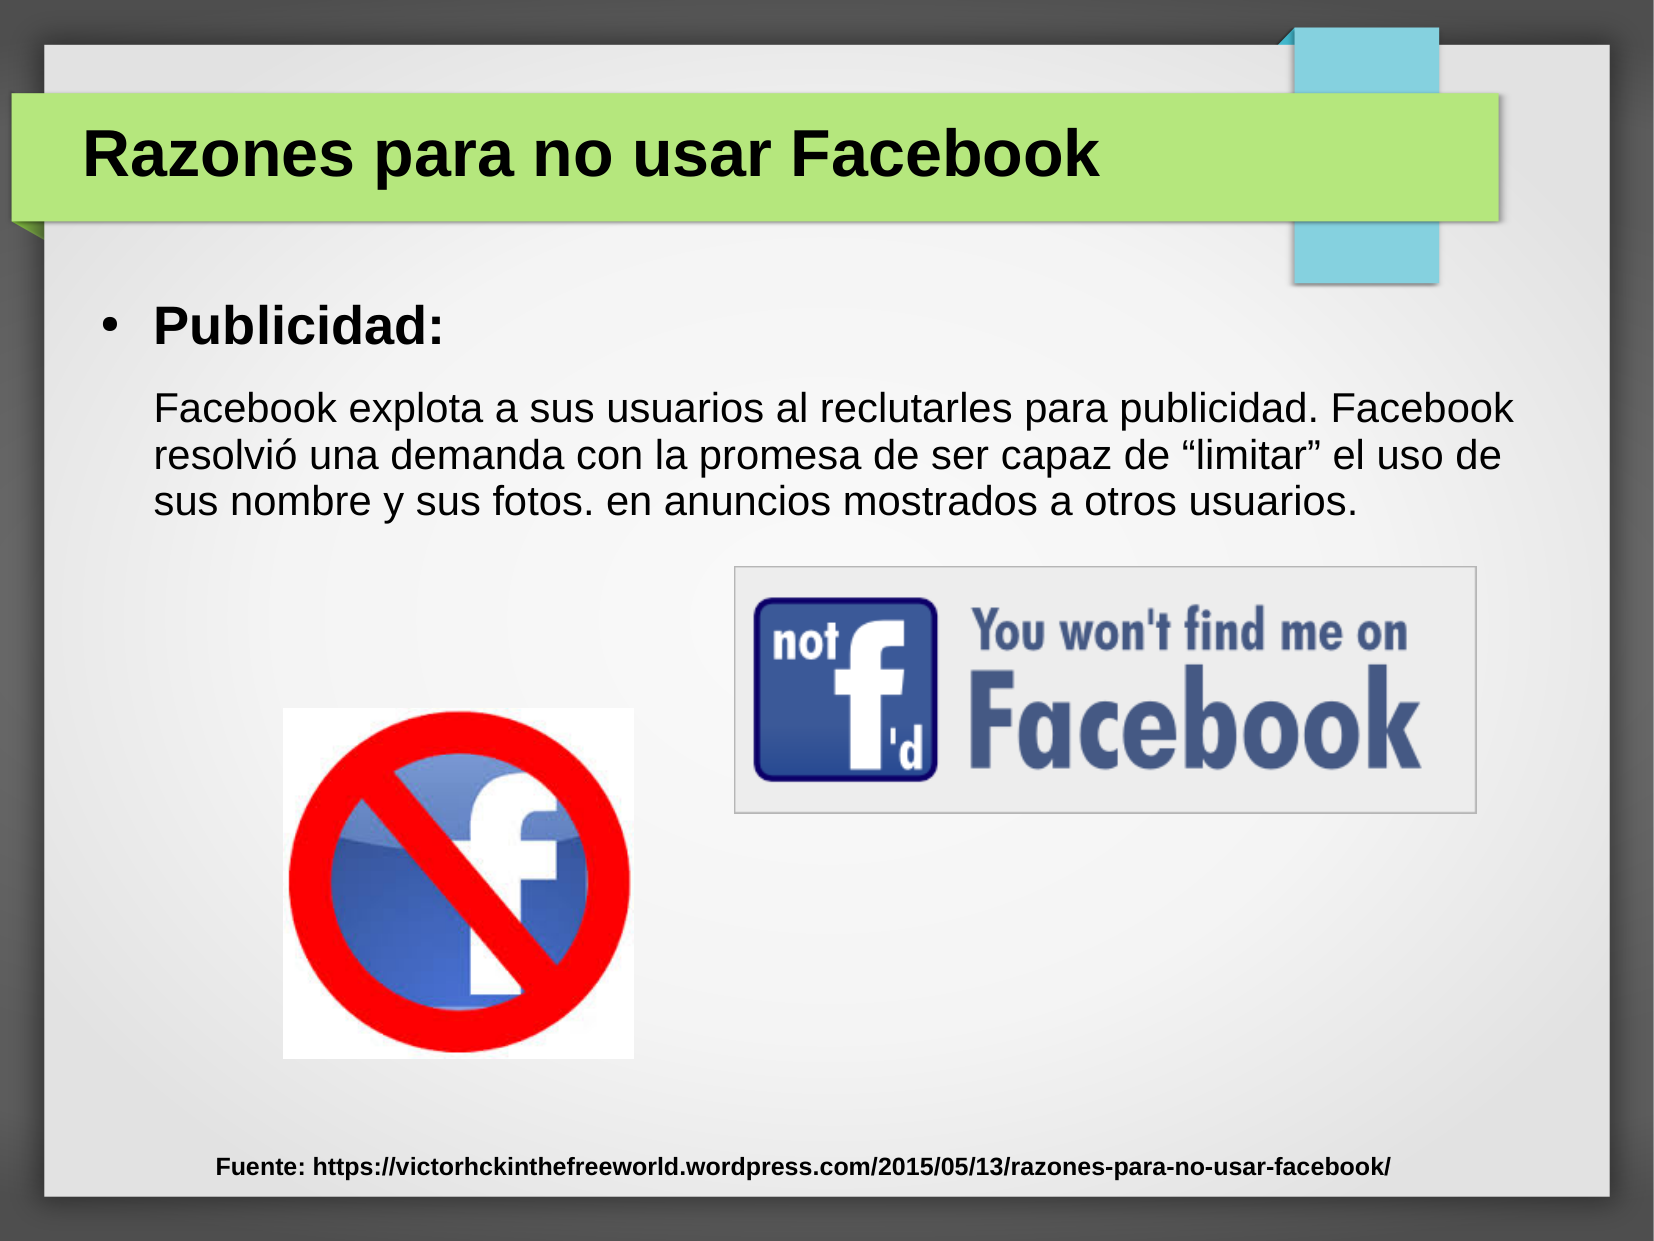

# Razones para no usar Facebook
Publicidad:
Facebook explota a sus usuarios al reclutarles para publicidad. Facebook resolvió una demanda con la promesa de ser capaz de “limitar” el uso de sus nombre y sus fotos. en anuncios mostrados a otros usuarios.
Fuente: https://victorhckinthefreeworld.wordpress.com/2015/05/13/razones-para-no-usar-facebook/